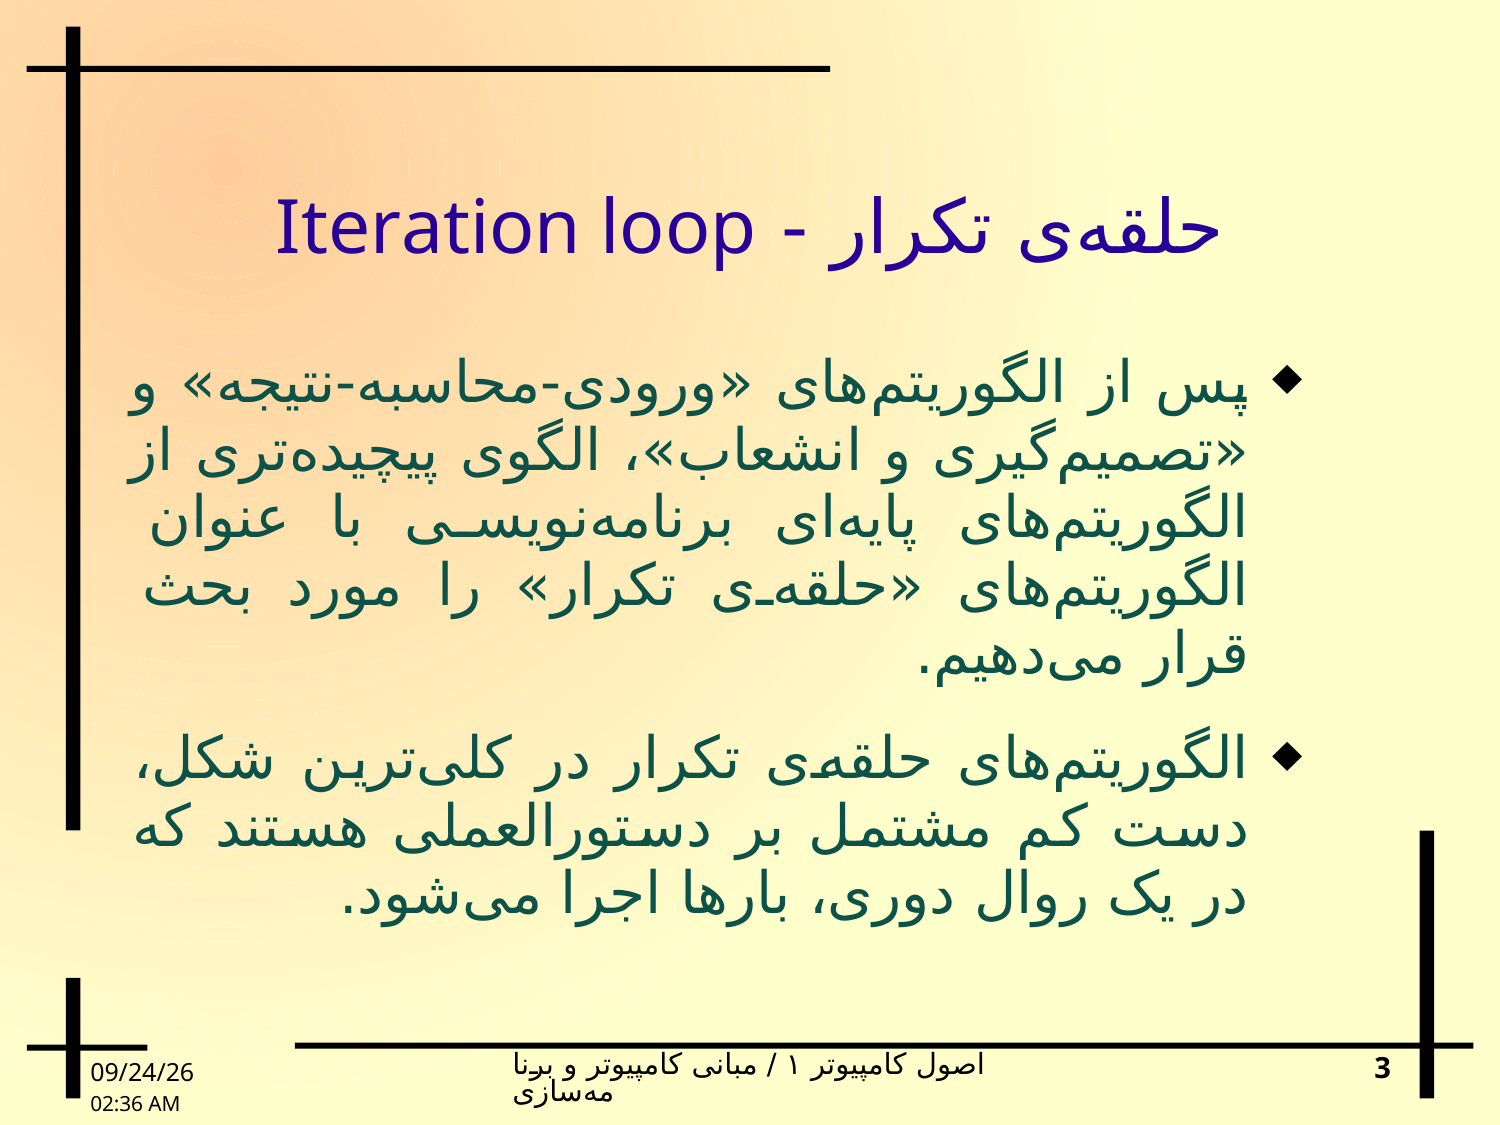

# حلقه‌ی تکرار - Iteration loop
پس از الگوریتم‌های «ورودی-محاسبه-نتیجه» و «تصمیم‌گیری و انشعاب»، الگوی پیچیده‌تری از الگوریتم‌های پایه‌ای برنامه‌نویسی با عنوان الگوریتم‌های «حلقه‌ی تکرار» را مورد بحث قرار می‌دهیم.
الگوریتم‌های حلقه‌ی تکرار در کلی‌ترین شکل، دست کم مشتمل بر دستورالعملی هستند که در یک روال دوری، بارها اجرا می‌شود.
اصول کامپیوتر ۱ / مبانی کامپیوتر و برنامه‌سازی
3